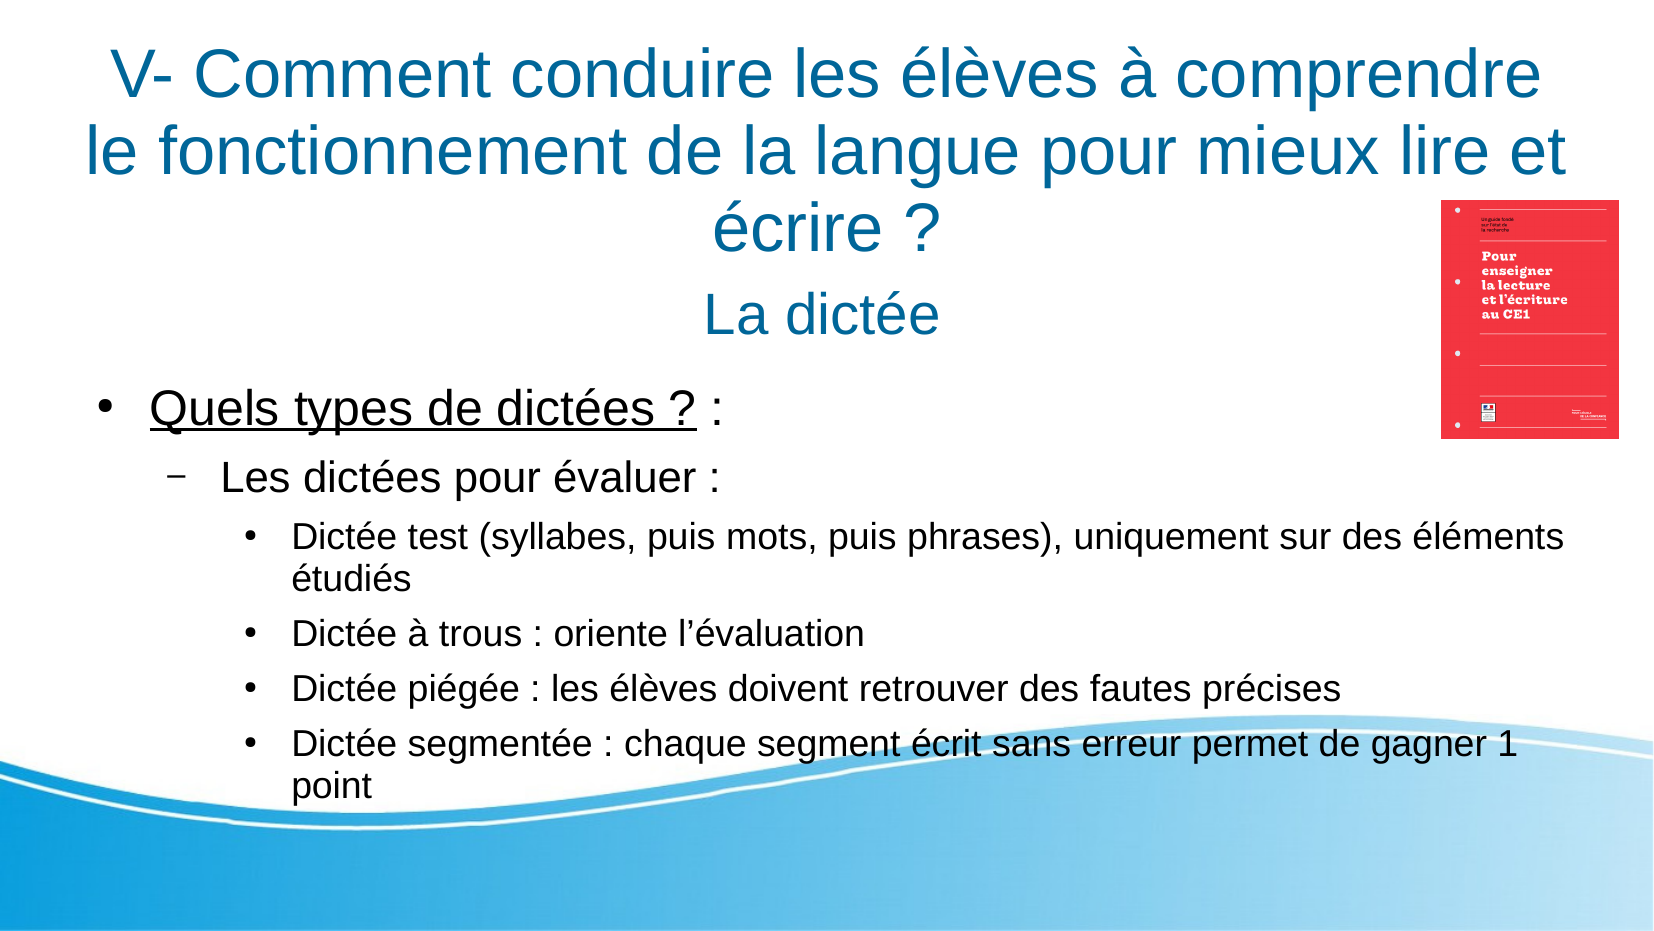

# V- Comment conduire les élèves à comprendre le fonctionnement de la langue pour mieux lire et écrire ?
La dictée
Quels types de dictées ? :
Les dictées pour évaluer :
Dictée test (syllabes, puis mots, puis phrases), uniquement sur des éléments étudiés
Dictée à trous : oriente l’évaluation
Dictée piégée : les élèves doivent retrouver des fautes précises
Dictée segmentée : chaque segment écrit sans erreur permet de gagner 1 point